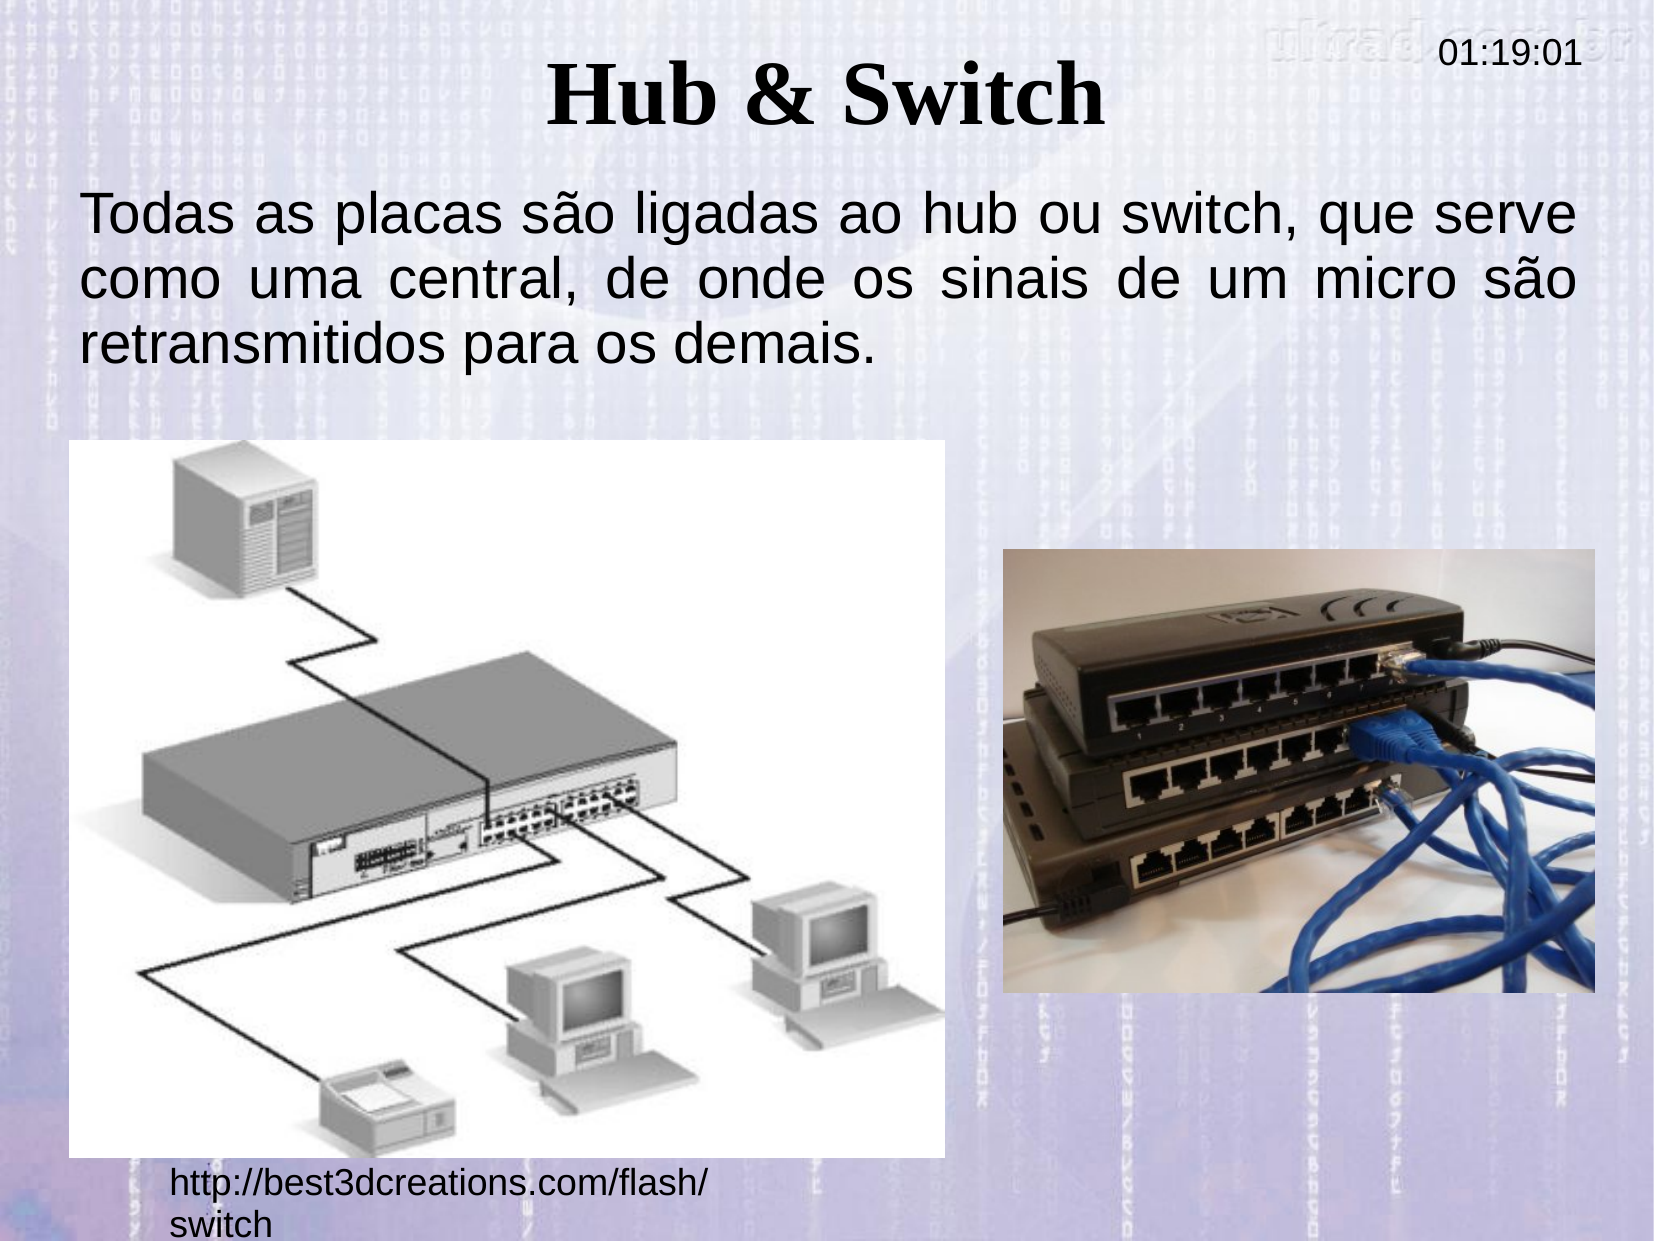

03:29:15
Hub & Switch
Todas as placas são ligadas ao hub ou switch, que serve como uma central, de onde os sinais de um micro são retransmitidos para os demais.
http://best3dcreations.com/flash/switch